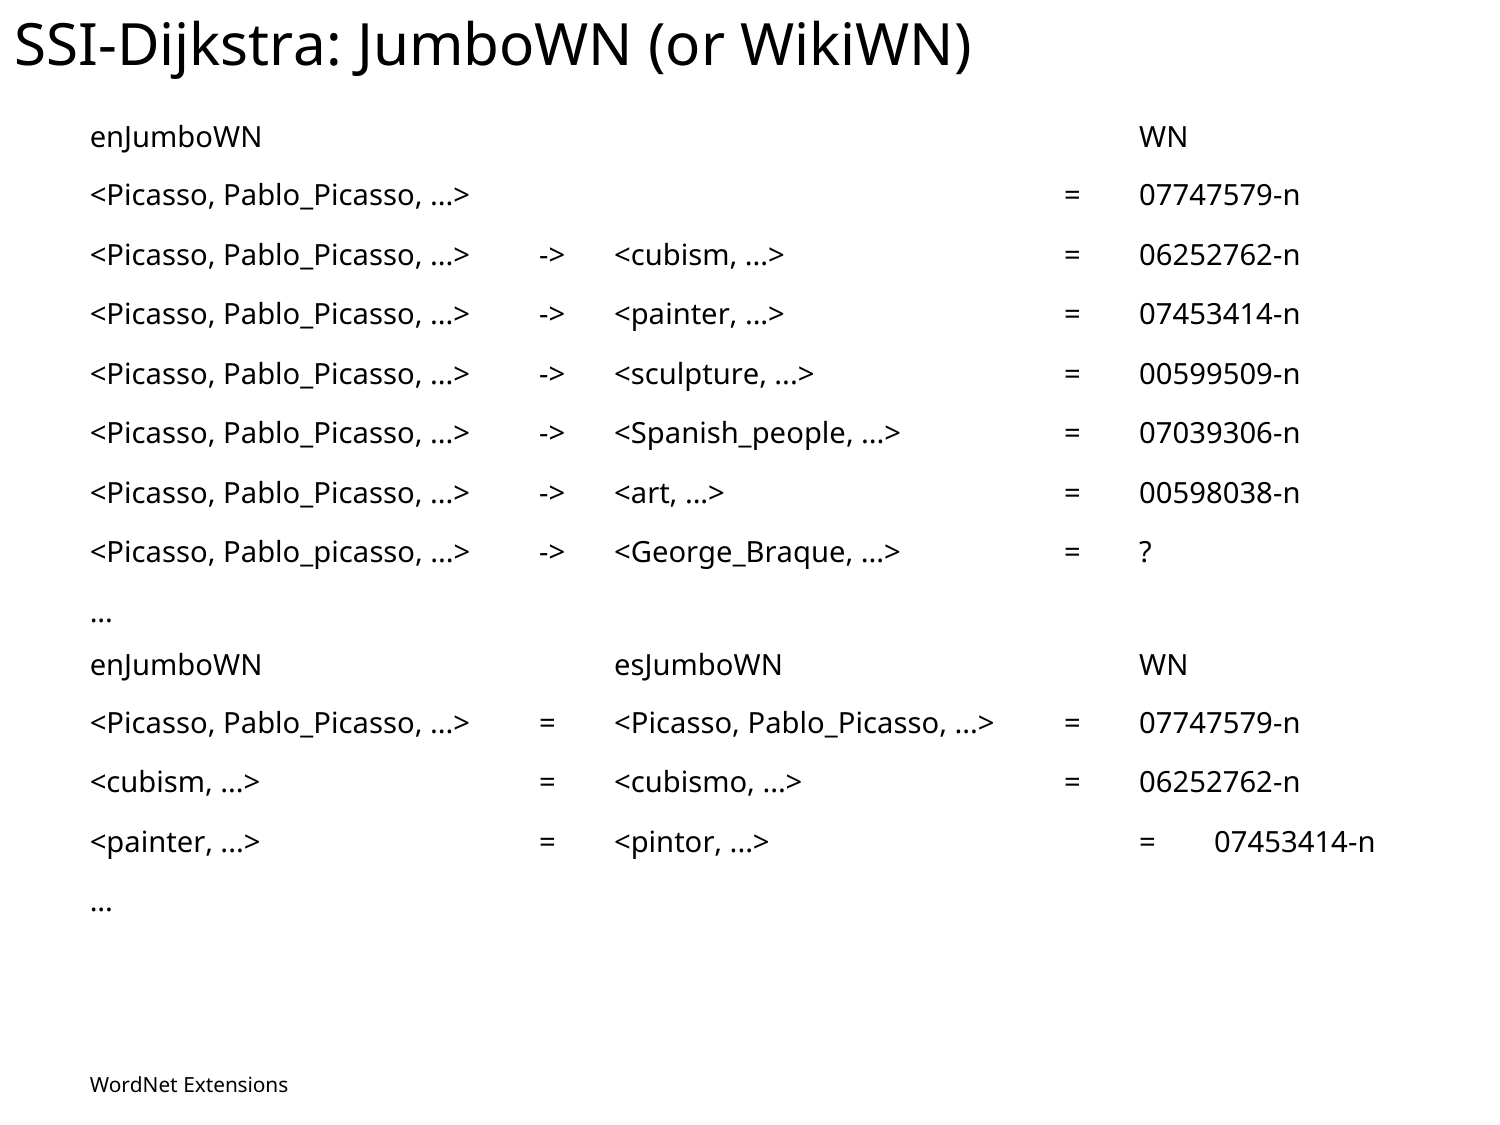

# SSI-Dijkstra: JumboWN (or WikiWN)‏
enJumboWN												WN
<Picasso, Pablo_Picasso, ...> 							 	=	07747579-n
<Picasso, Pablo_Picasso, ...> 	->	<cubism, ...>			 	=	06252762-n
<Picasso, Pablo_Picasso, ...> 	->	<painter, ...>			 	=	07453414-n
<Picasso, Pablo_Picasso, ...> 	->	<sculpture, ...>			 	=	00599509-n
<Picasso, Pablo_Picasso, ...> 	->	<Spanish_people, ...>			=	07039306-n
<Picasso, Pablo_Picasso, ...> 	->	<art, ...>					=	00598038-n
<Picasso, Pablo_picasso, ...>	->	<George_Braque, ...>			=	?
...
enJumboWN					esJumboWN					WN
<Picasso, Pablo_Picasso, ...> 	=	<Picasso, Pablo_Picasso, ...> 	=	07747579-n
<cubism, ...>			 	=	<cubismo, ...> 				=	06252762-n
<painter, ...>			 	=	<pintor, ...>					=	07453414-n
...